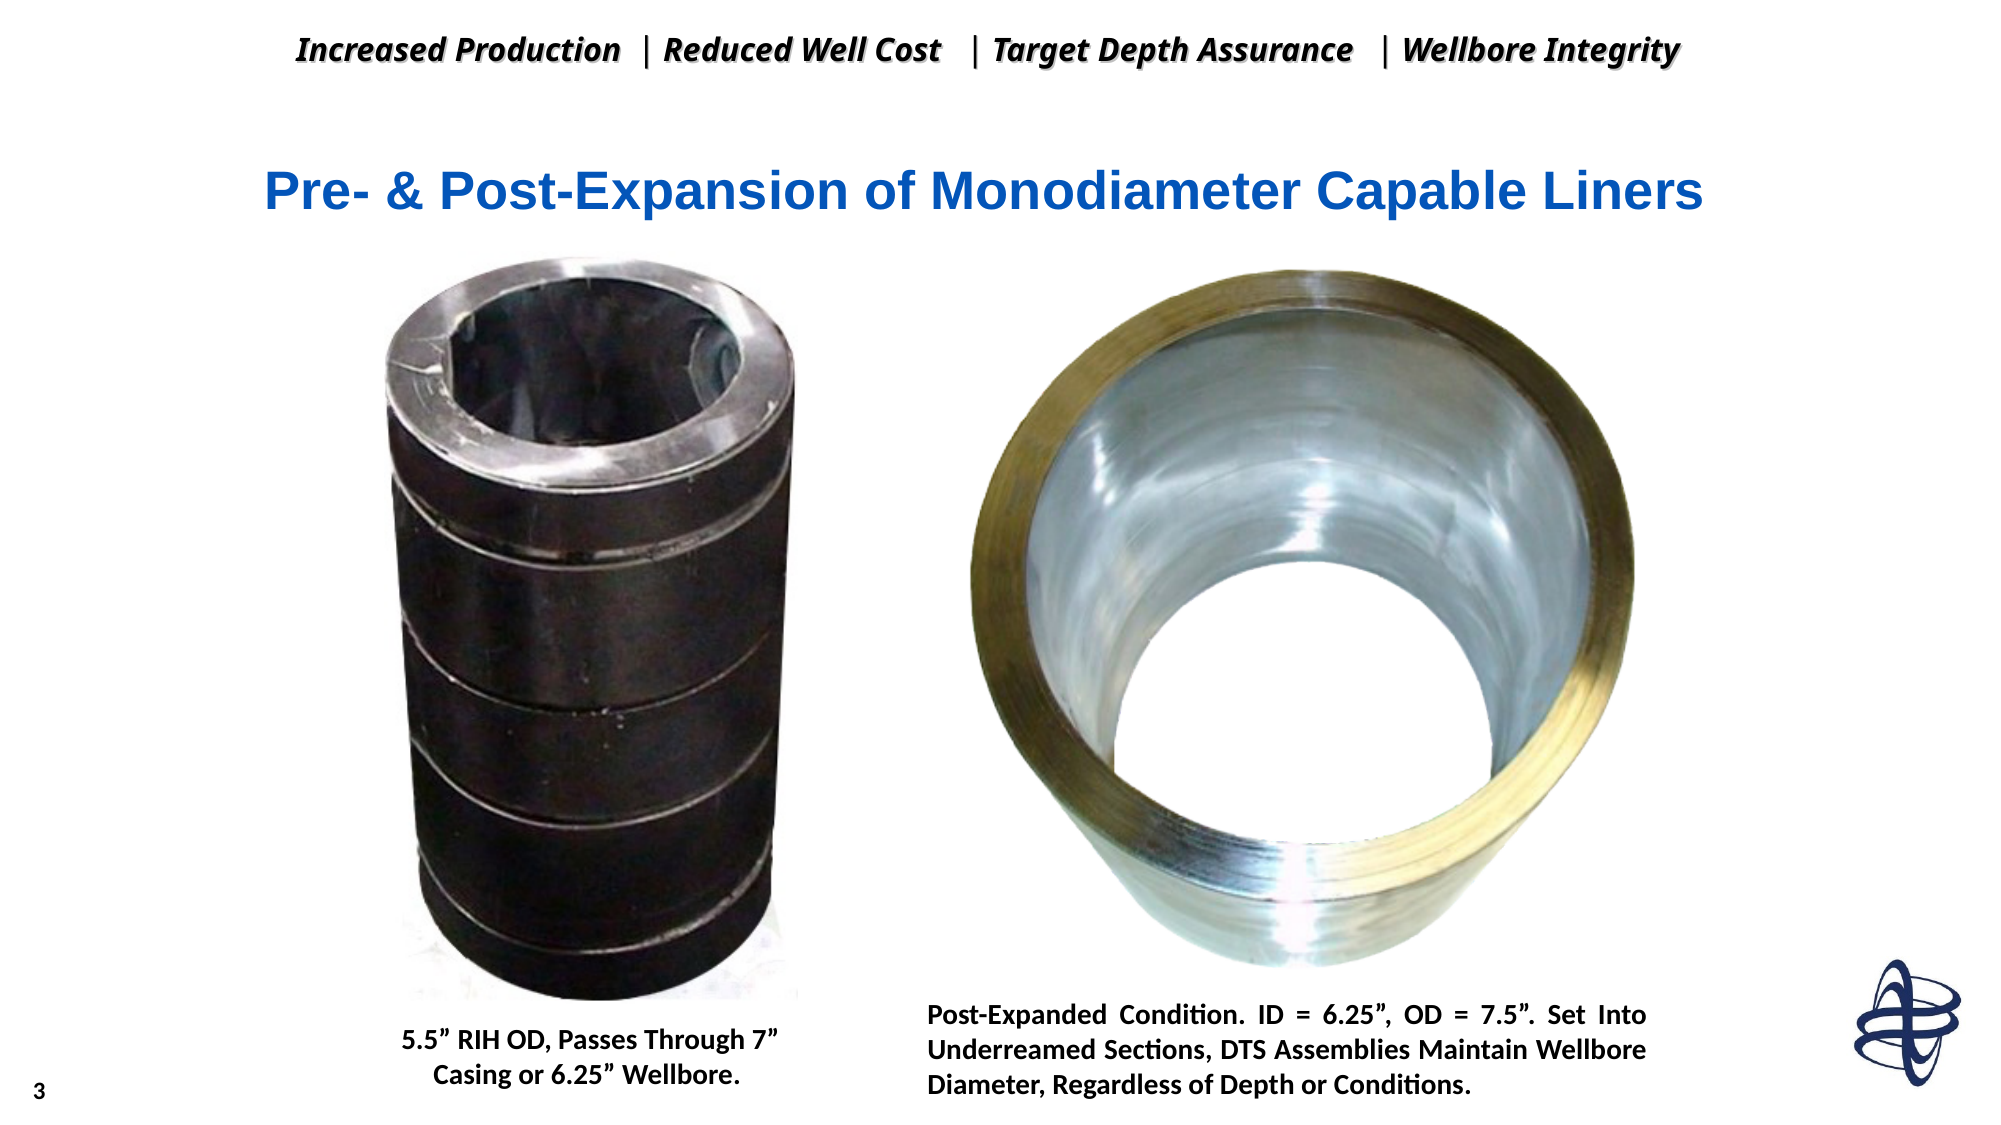

Increased Production │ Reduced Well Cost │ Target Depth Assurance │ Wellbore Integrity
Pre- & Post-Expansion of Monodiameter Capable Liners
Post-Expanded Condition. ID = 6.25”, OD = 7.5”. Set Into Underreamed Sections, DTS Assemblies Maintain Wellbore Diameter, Regardless of Depth or Conditions.
5.5” RIH OD, Passes Through 7” Casing or 6.25” Wellbore.
3